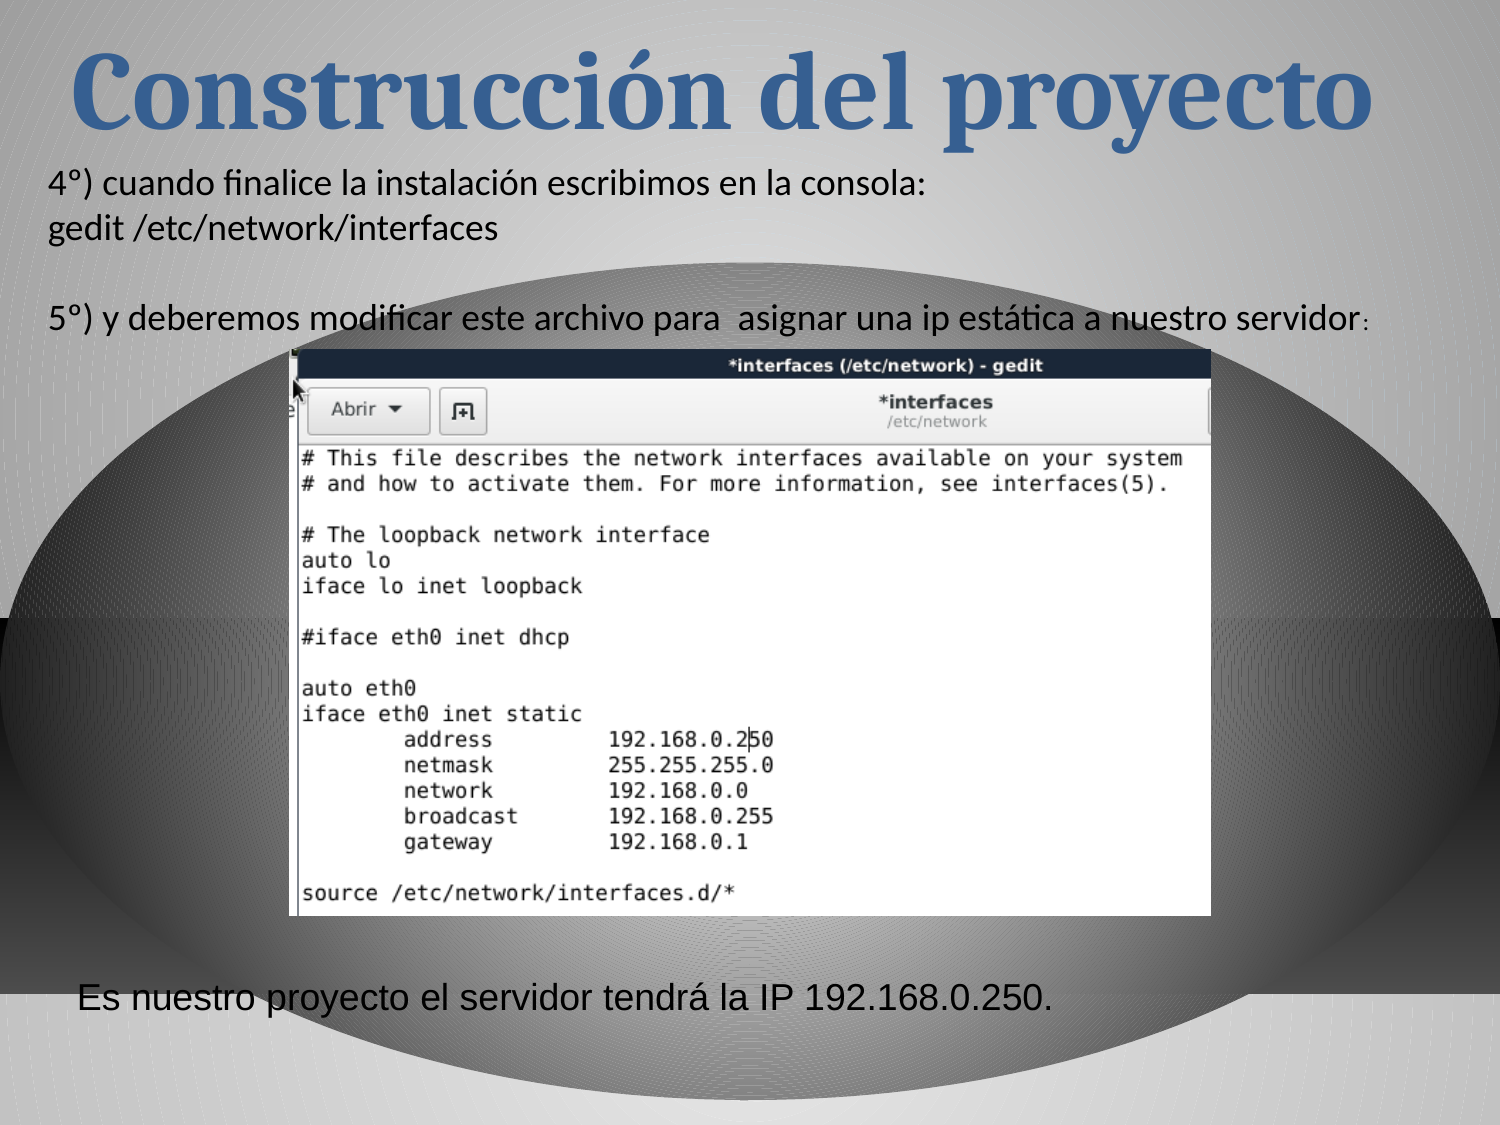

Construcción del proyecto
4º) cuando finalice la instalación escribimos en la consola:
gedit /etc/network/interfaces
5º) y deberemos modificar este archivo para asignar una ip estática a nuestro servidor:
Es nuestro proyecto el servidor tendrá la IP 192.168.0.250.